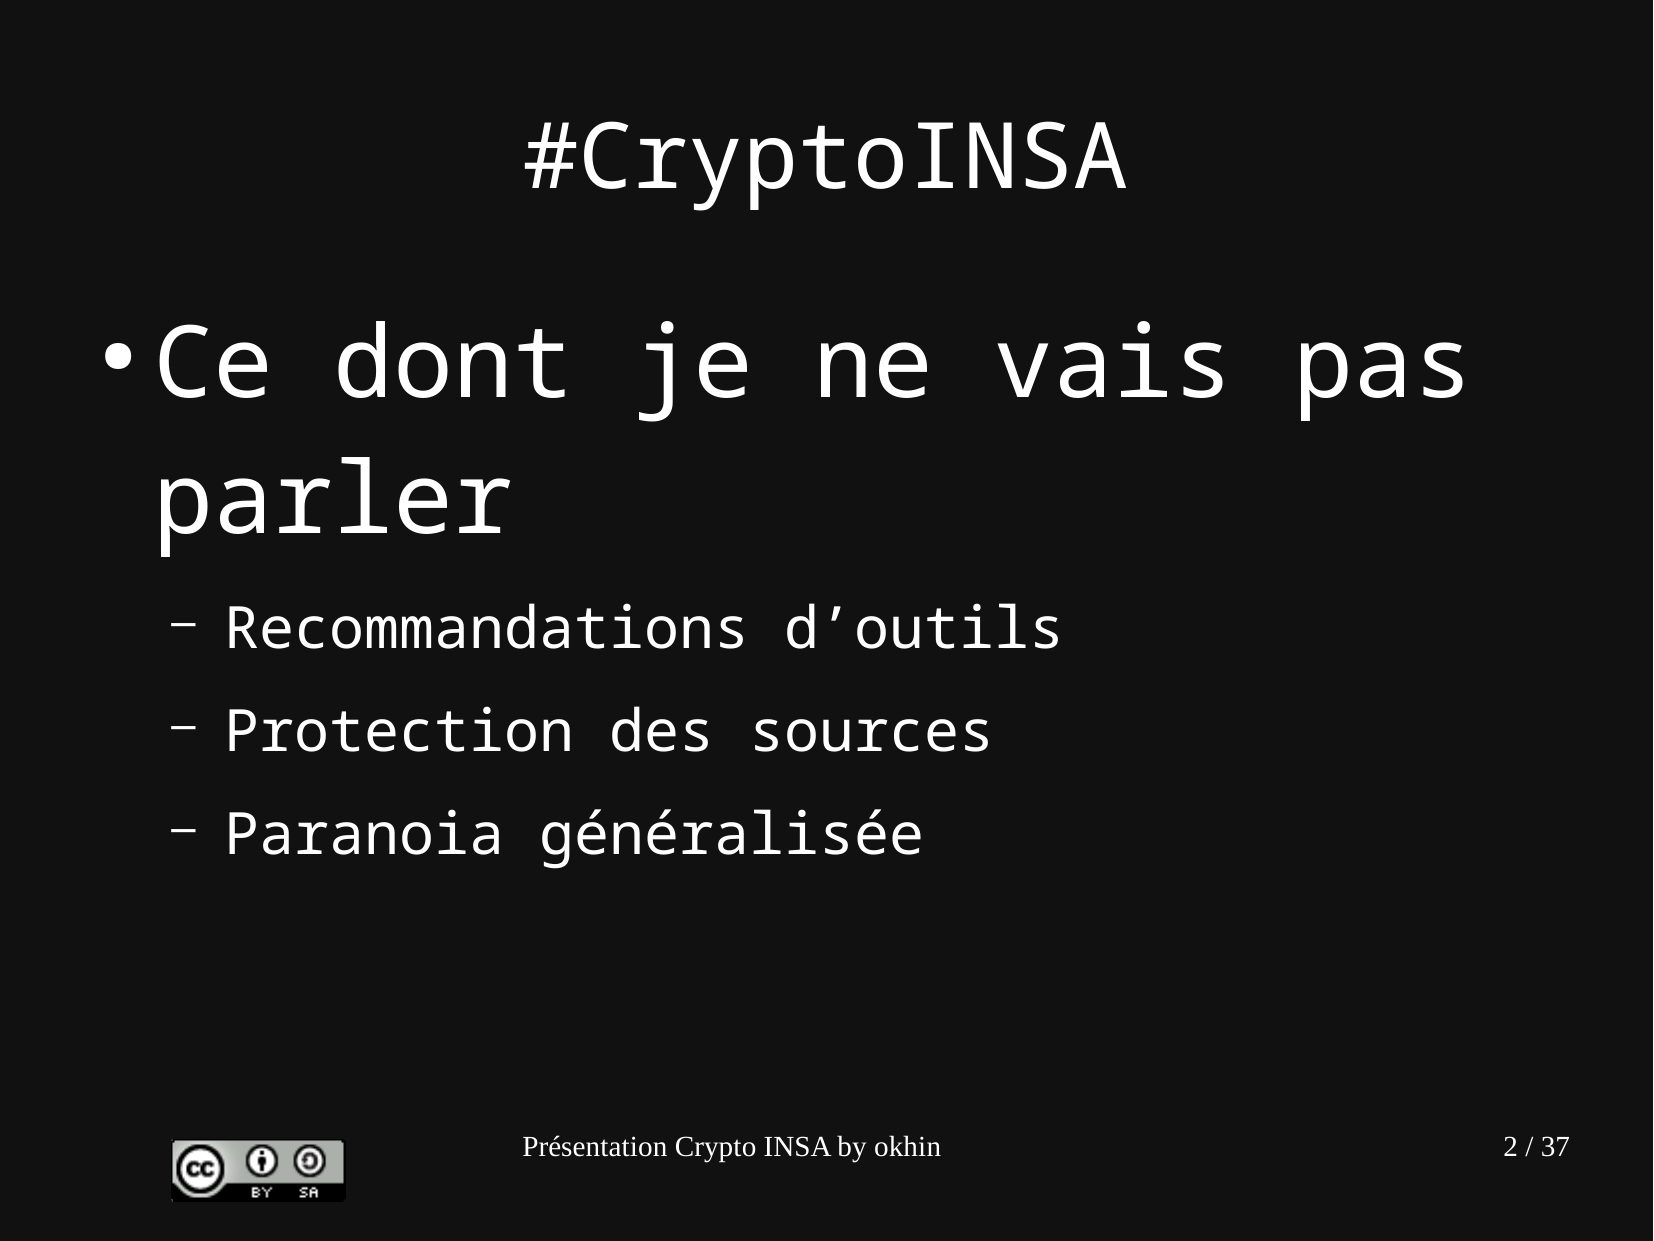

# #CryptoINSA
Ce dont je ne vais pas parler
Recommandations d’outils
Protection des sources
Paranoia généralisée
Présentation Crypto INSA by okhin
2